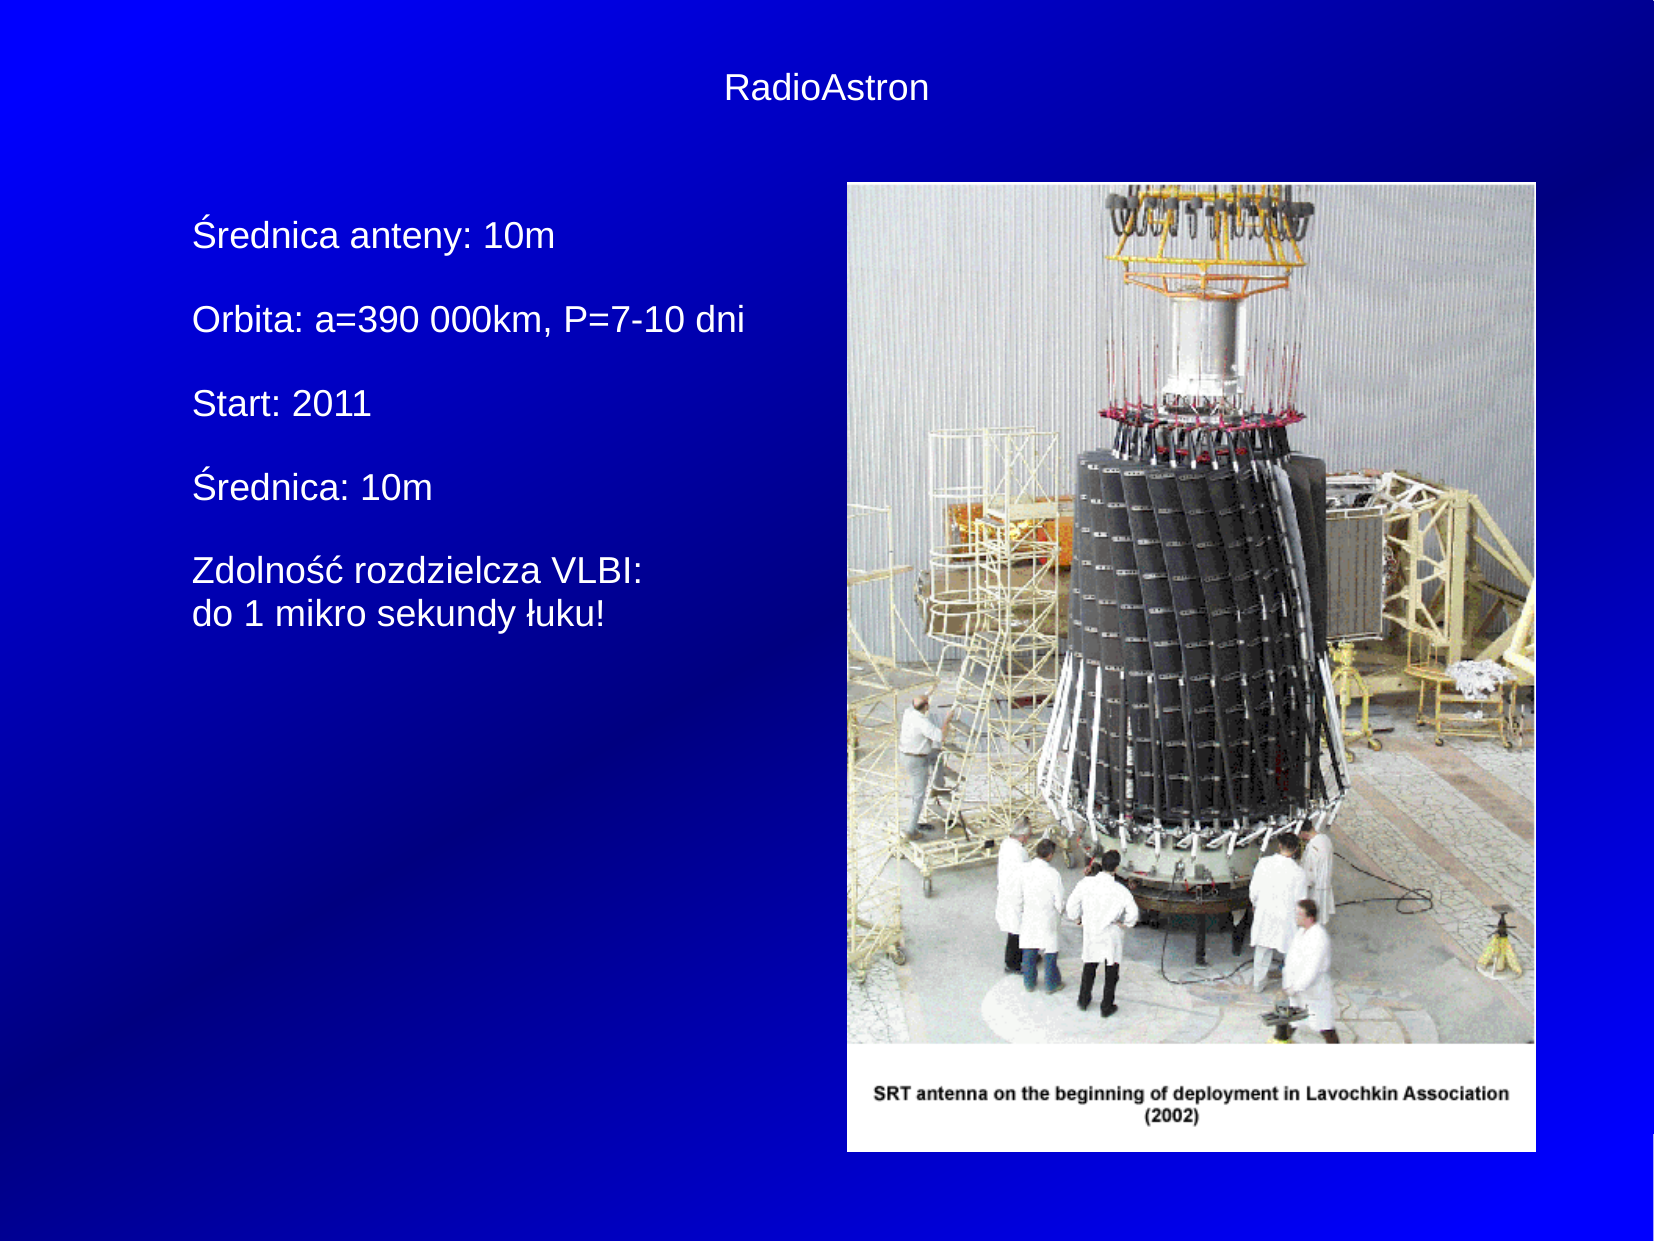

RadioAstron
Średnica anteny: 10m
Orbita: a=390 000km, P=7-10 dni
Start: 2011
Średnica: 10m
Zdolność rozdzielcza VLBI:
do 1 mikro sekundy łuku!